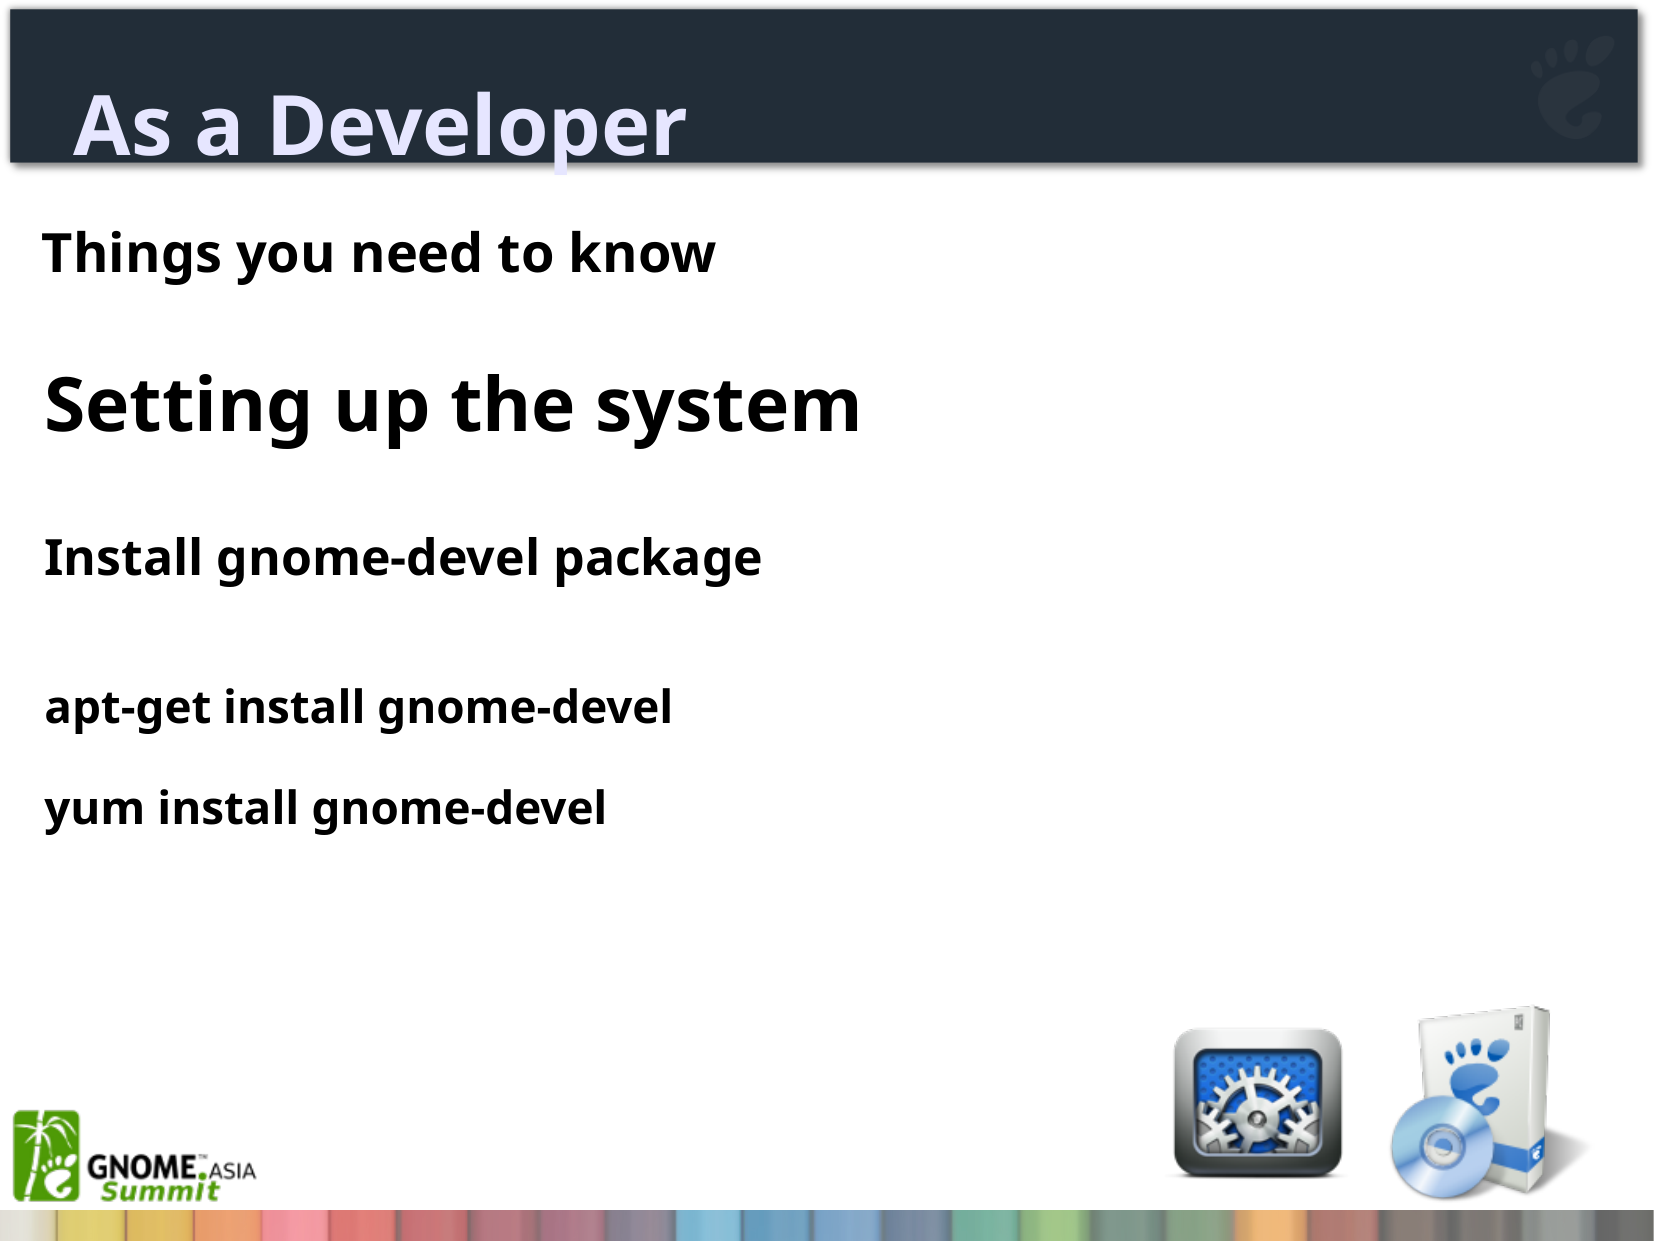

As a Developer
Things you need to know
Setting up the system
Install gnome-devel package
apt-get install gnome-devel
yum install gnome-devel